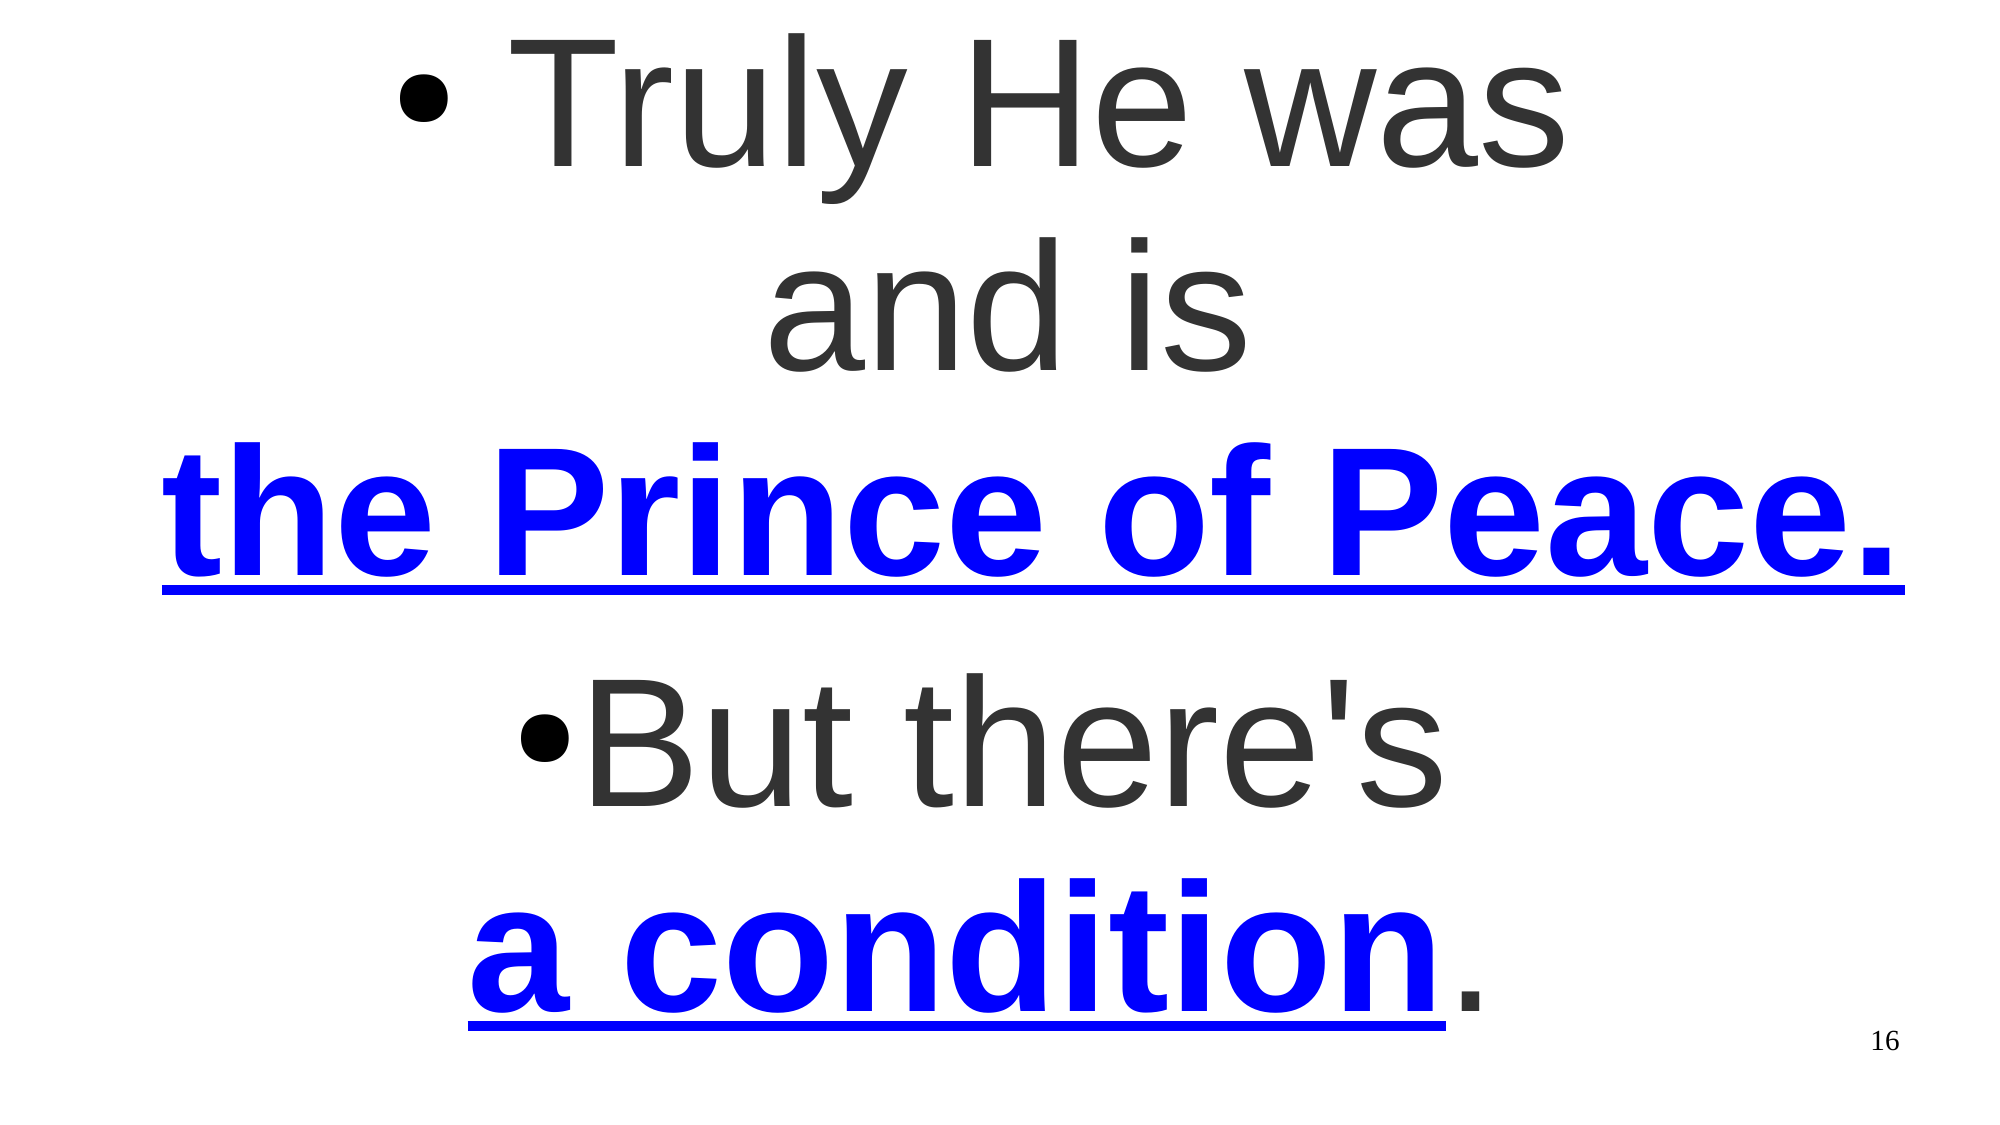

# Truly He was and is the Prince of Peace.
But there's
a condition.
16